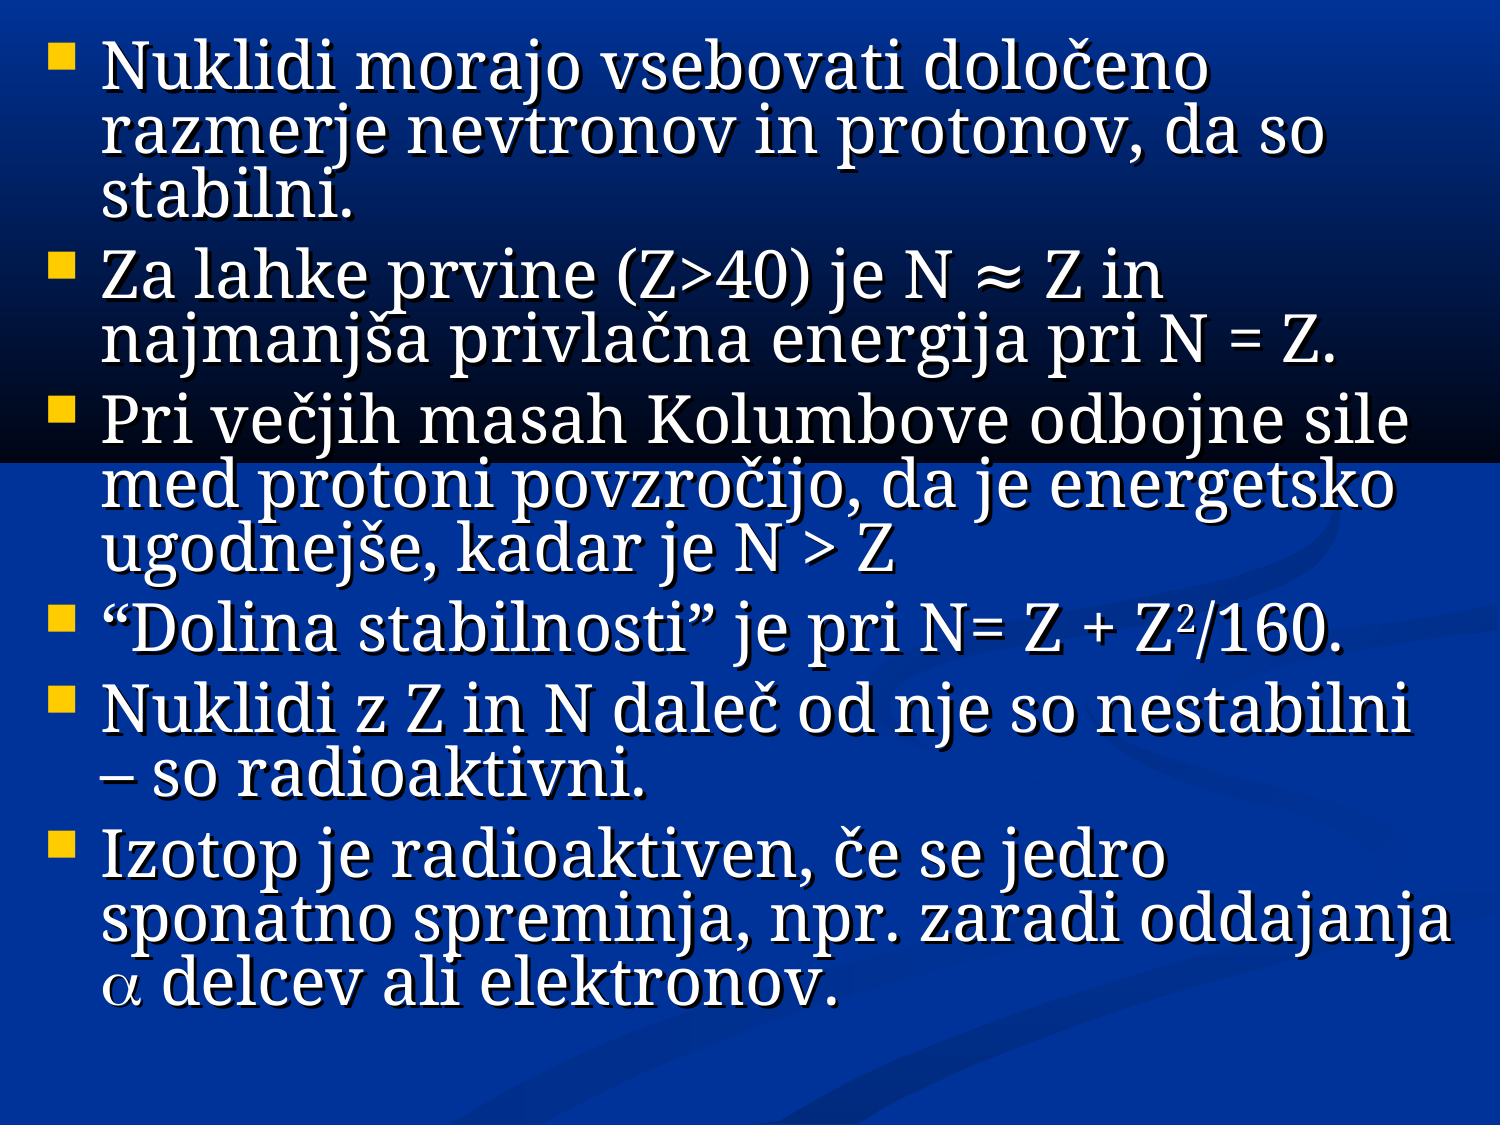

# Nuklidi morajo vsebovati določeno razmerje nevtronov in protonov, da so stabilni.
Za lahke prvine (Z>40) je N ≈ Z in najmanjša privlačna energija pri N = Z.
Pri večjih masah Kolumbove odbojne sile med protoni povzročijo, da je energetsko ugodnejše, kadar je N > Z
“Dolina stabilnosti” je pri N= Z + Z2/160.
Nuklidi z Z in N daleč od nje so nestabilni – so radioaktivni.
Izotop je radioaktiven, če se jedro sponatno spreminja, npr. zaradi oddajanja  delcev ali elektronov.